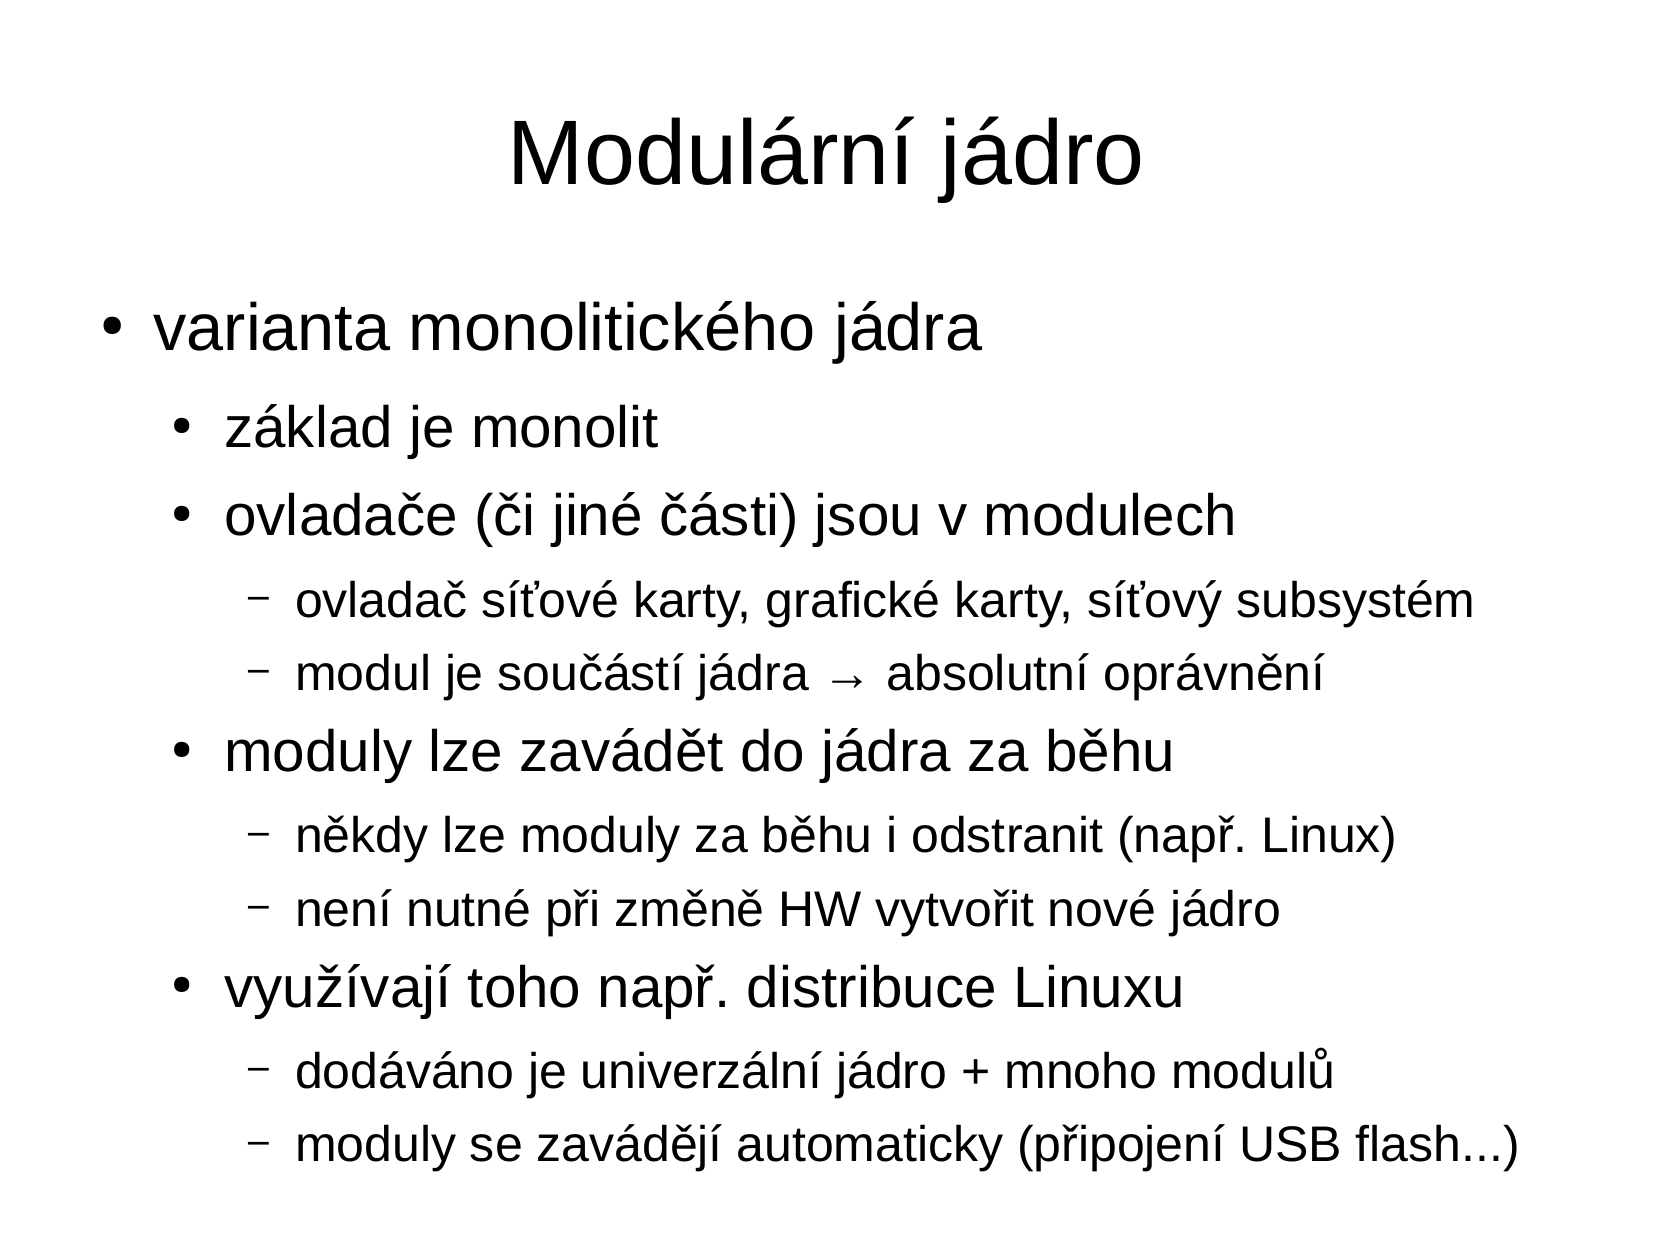

# Modulární jádro
varianta monolitického jádra
základ je monolit
ovladače (či jiné části) jsou v modulech
ovladač síťové karty, grafické karty, síťový subsystém
modul je součástí jádra → absolutní oprávnění
moduly lze zavádět do jádra za běhu
někdy lze moduly za běhu i odstranit (např. Linux)
není nutné při změně HW vytvořit nové jádro
využívají toho např. distribuce Linuxu
dodáváno je univerzální jádro + mnoho modulů
moduly se zavádějí automaticky (připojení USB flash...)